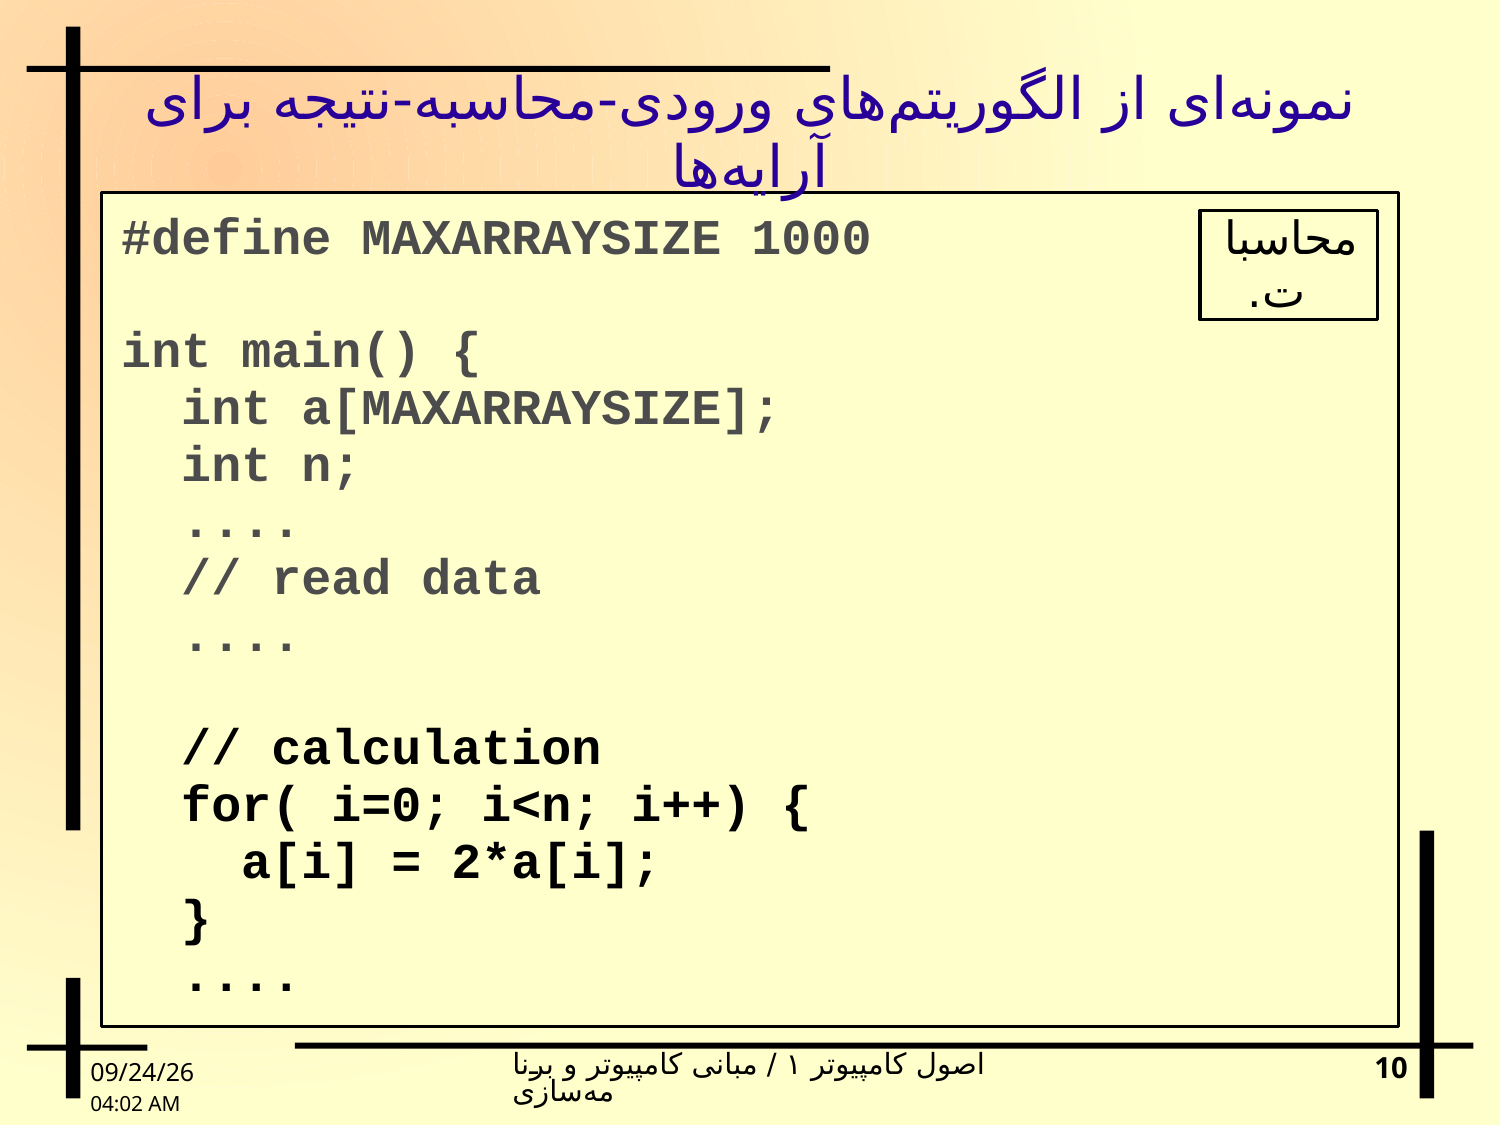

نمونه‌ای از الگوریتم‌های ورودی-محاسبه-نتیجه برای آرایه‌ها
# #define MAXARRAYSIZE 1000
int main() {
 int a[MAXARRAYSIZE];
 int n;
 ....
 // read data
 ....
 // calculation
 for( i=0; i<n; i++) {
 a[i] = 2*a[i];
 }
 ....
محاسبات.
اصول کامپیوتر ۱ / مبانی کامپیوتر و برنامه‌سازی
10